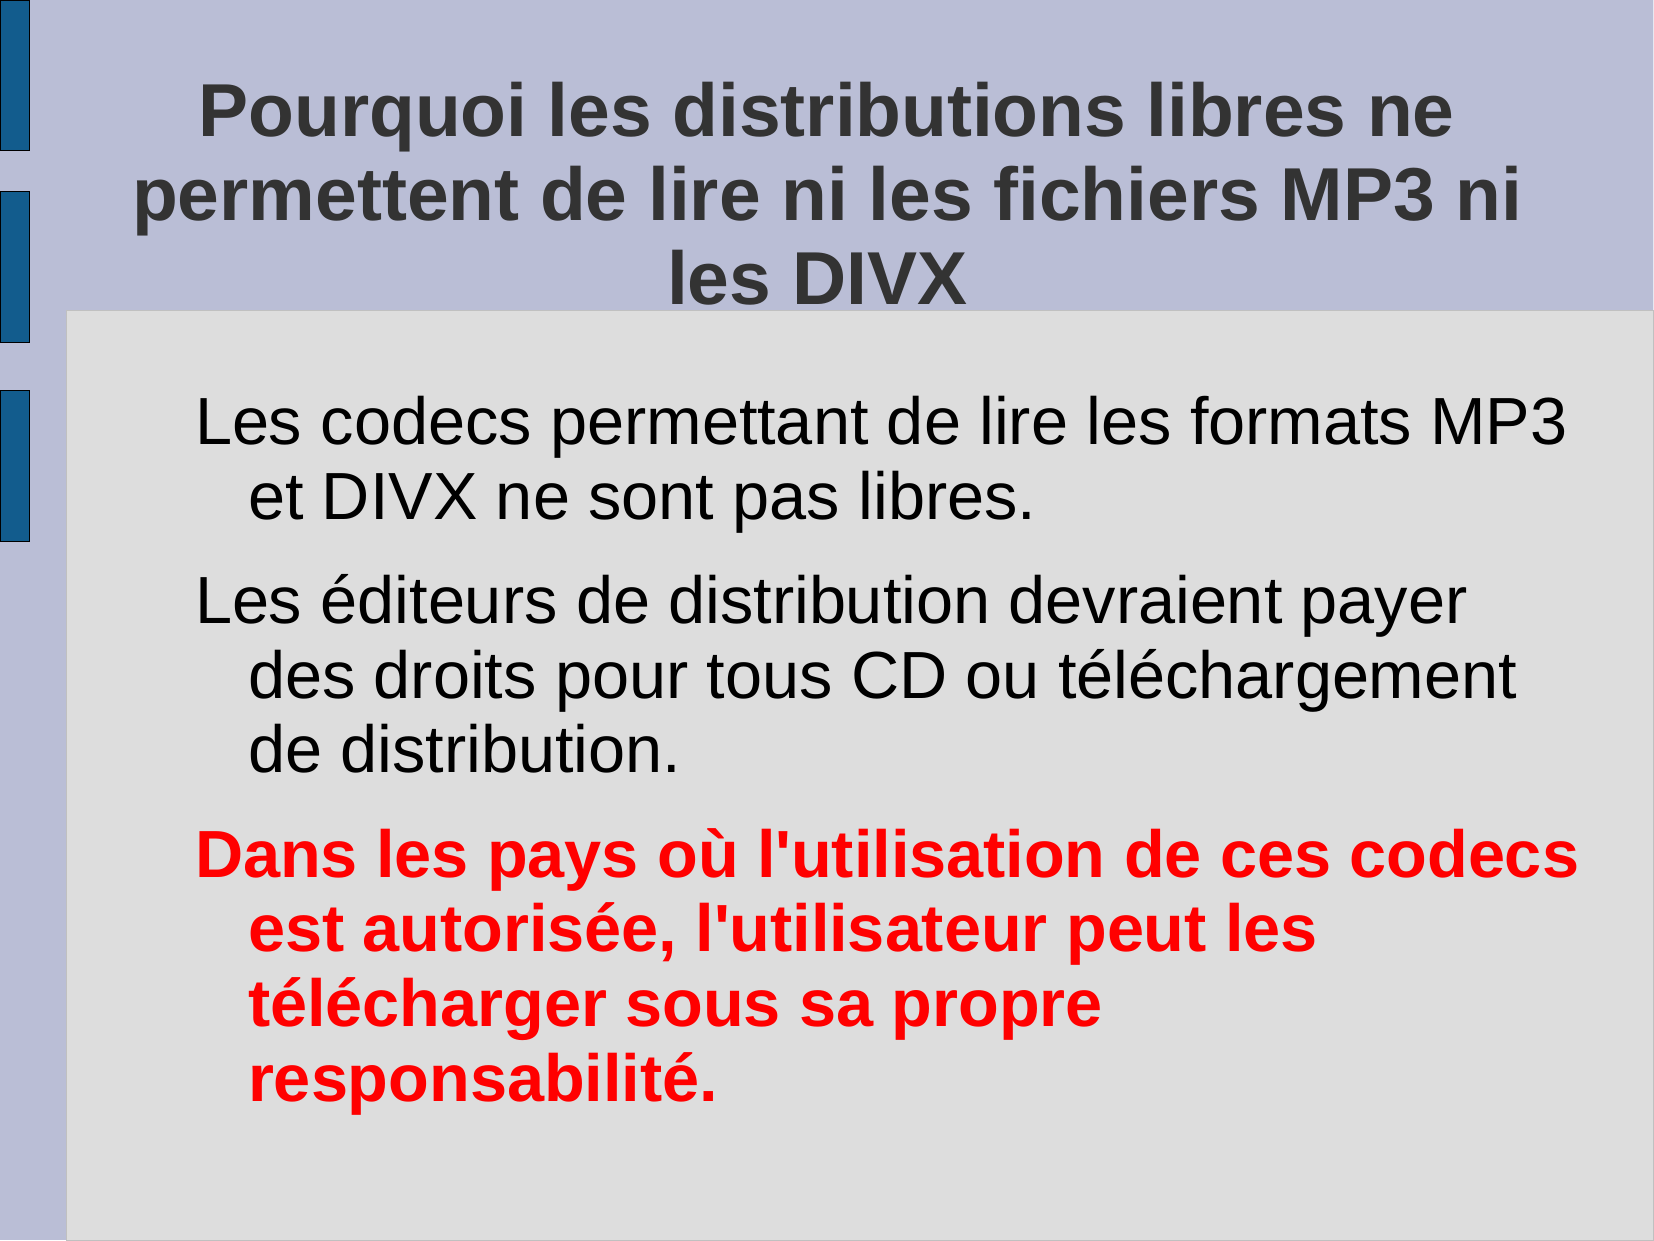

# Pourquoi les distributions libres ne permettent de lire ni les fichiers MP3 ni les DIVX
Les codecs permettant de lire les formats MP3 et DIVX ne sont pas libres.
Les éditeurs de distribution devraient payer des droits pour tous CD ou téléchargement de distribution.
Dans les pays où l'utilisation de ces codecs est autorisée, l'utilisateur peut les télécharger sous sa propre responsabilité.